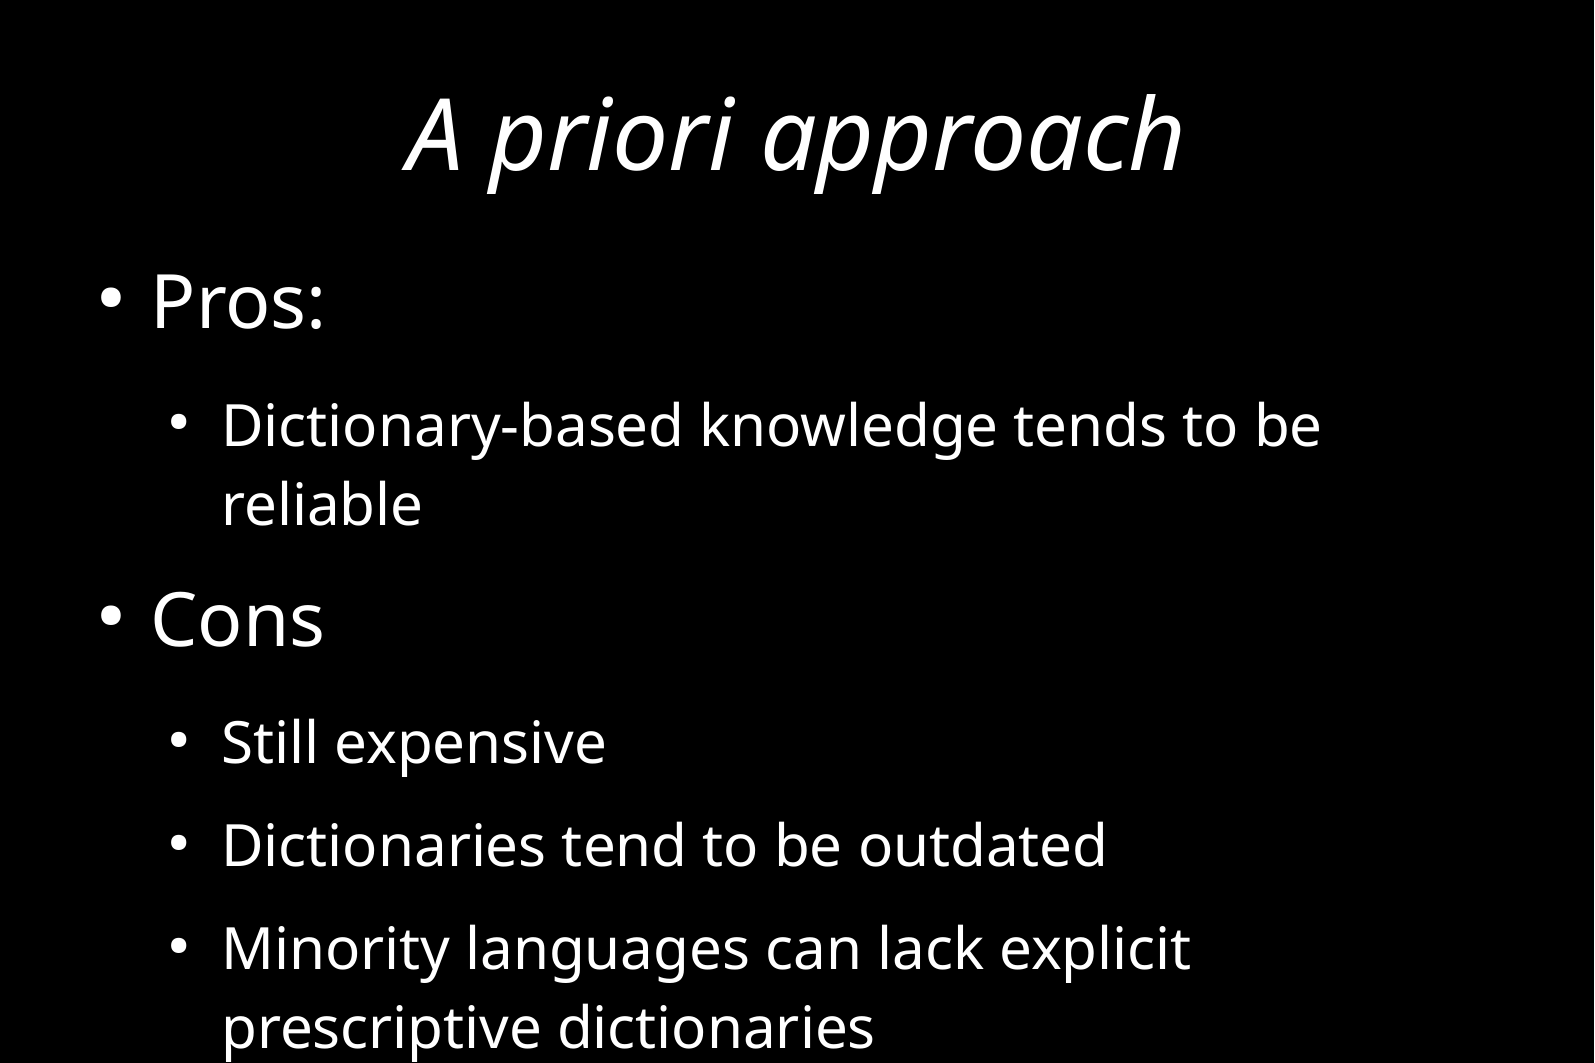

# A priori approach
Pros:
Dictionary-based knowledge tends to be reliable
Cons
Still expensive
Dictionaries tend to be outdated
Minority languages can lack explicit prescriptive dictionaries